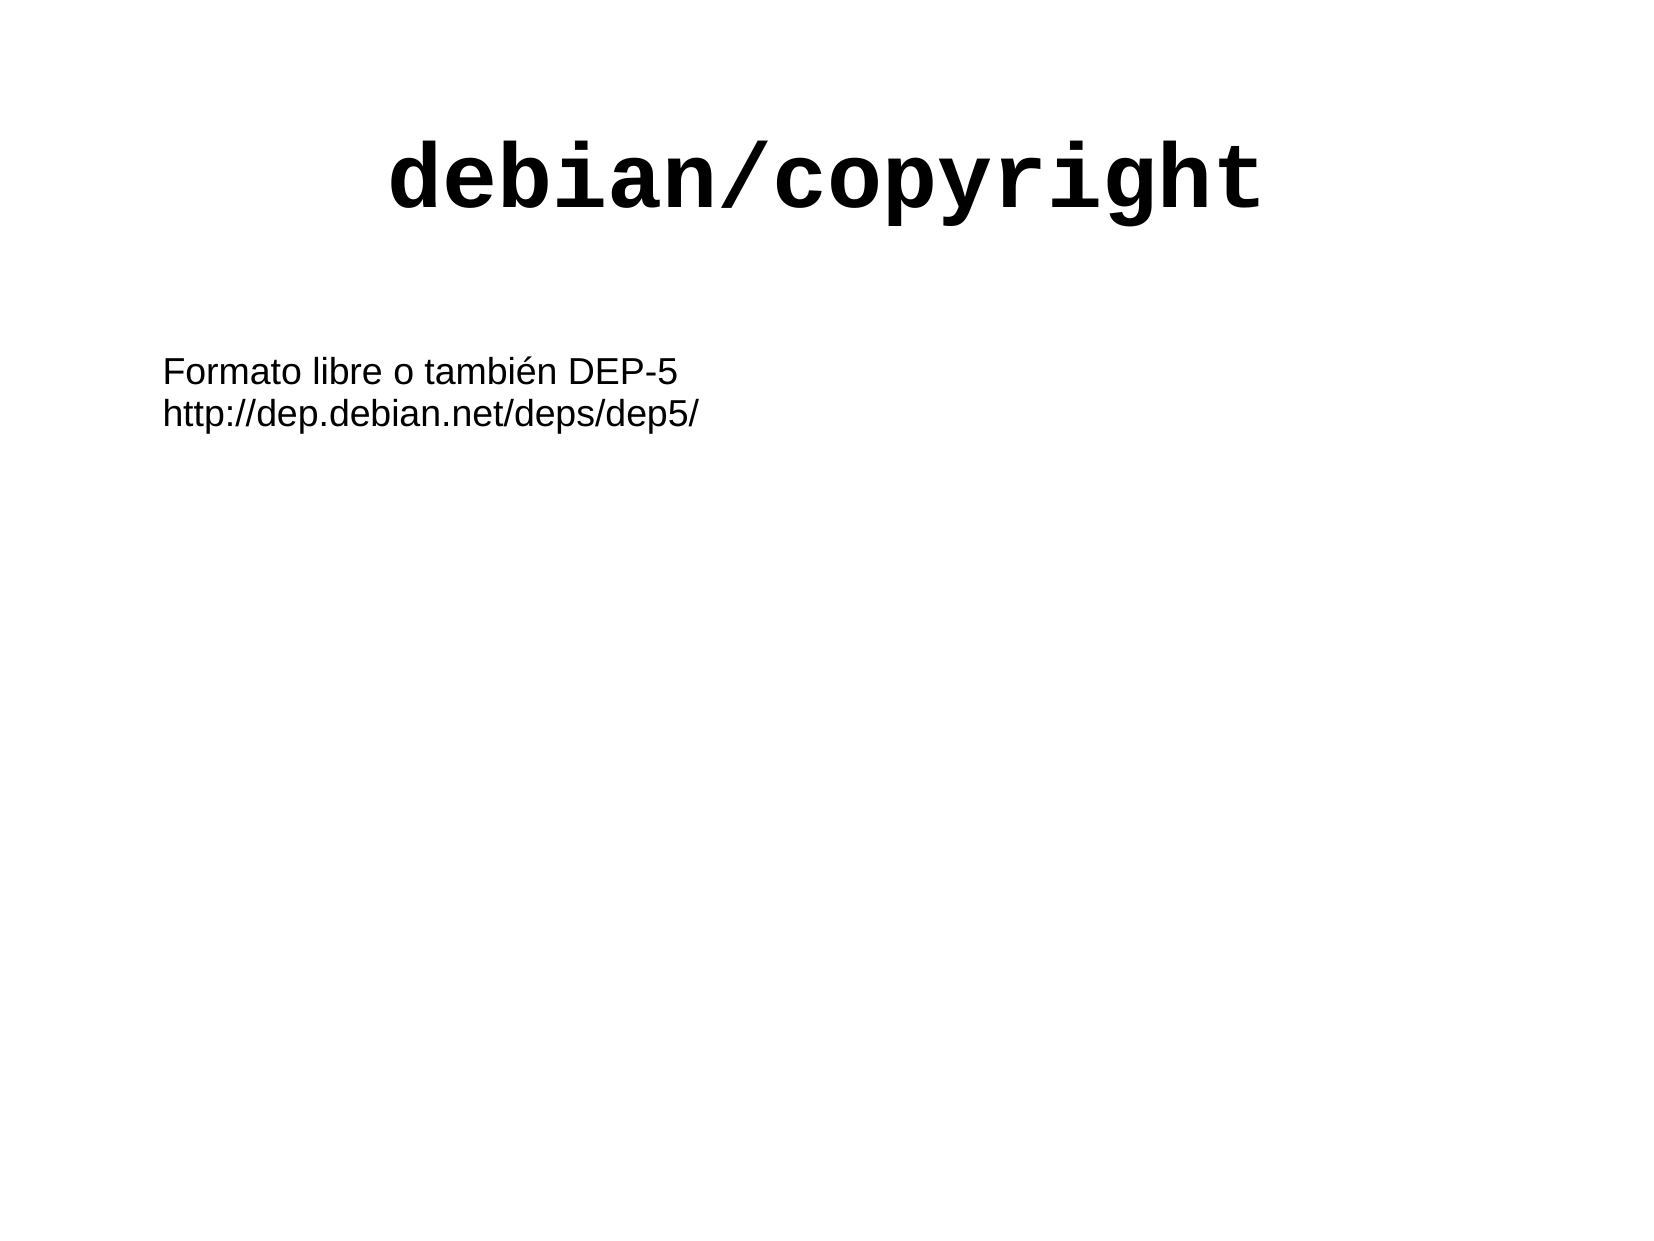

debian/copyright
Formato libre o también DEP-5
http://dep.debian.net/deps/dep5/